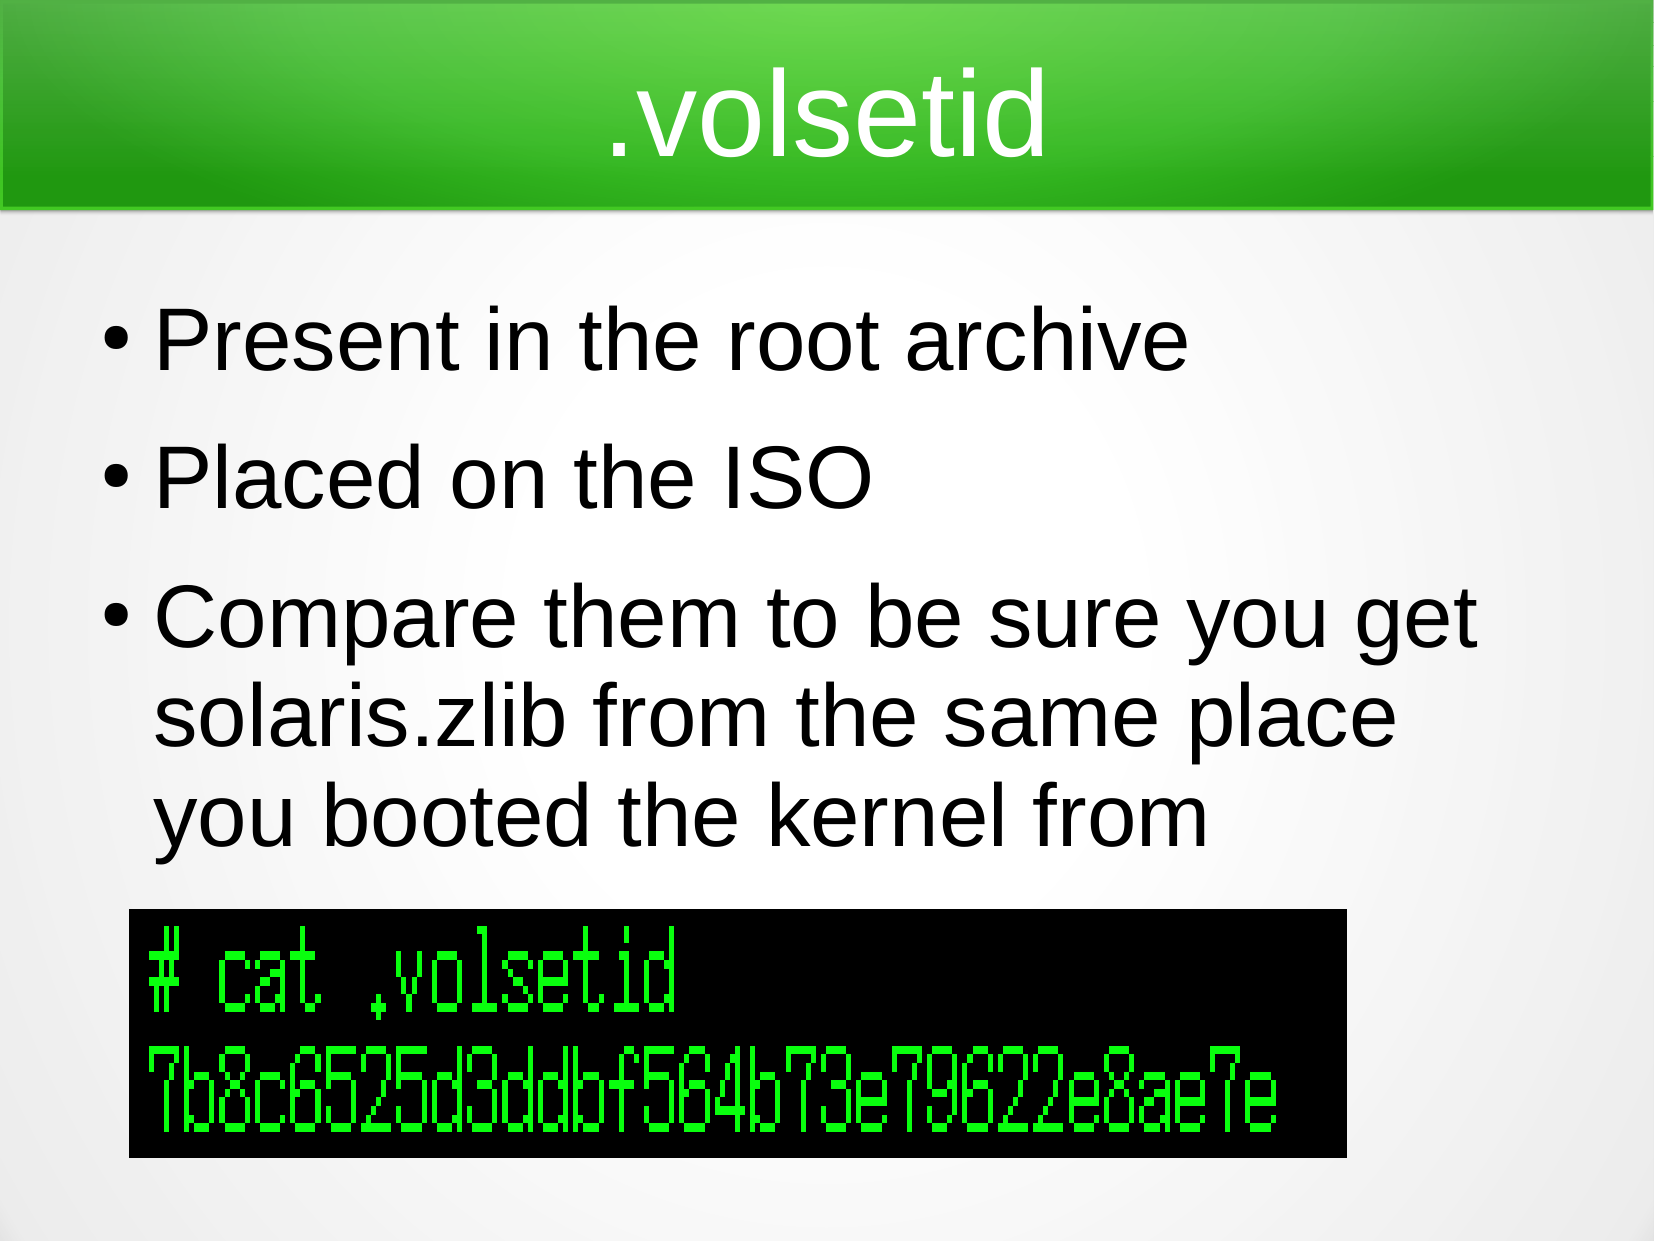

# .volsetid
Present in the root archive
Placed on the ISO
Compare them to be sure you get solaris.zlib from the same place you booted the kernel from